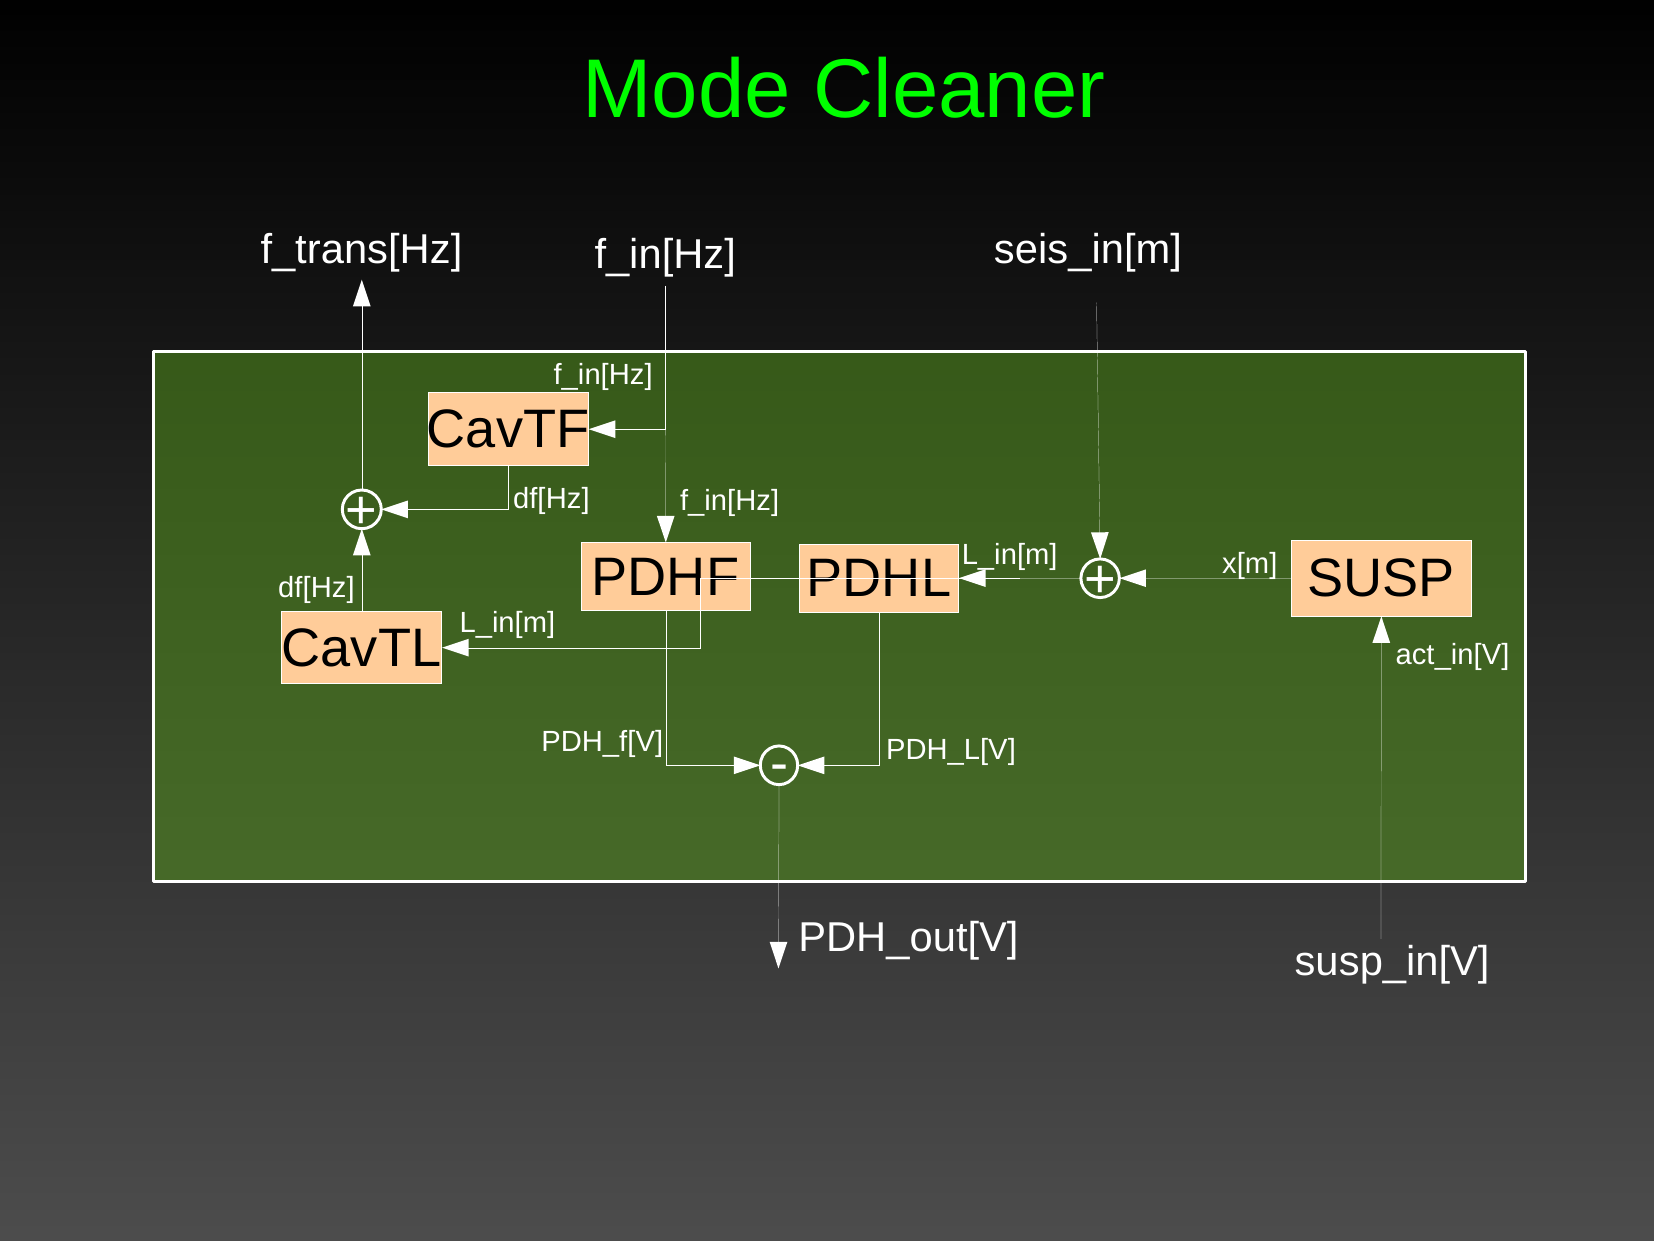

Mode Cleaner
f_trans[Hz]
seis_in[m]
f_in[Hz]
f_in[Hz]
CavTF
df[Hz]
f_in[Hz]
+
L_in[m]
x[m]
SUSP
PDHF
PDHL
+
df[Hz]
L_in[m]
CavTL
act_in[V]
PDH_f[V]
PDH_L[V]
-
PDH_out[V]
susp_in[V]